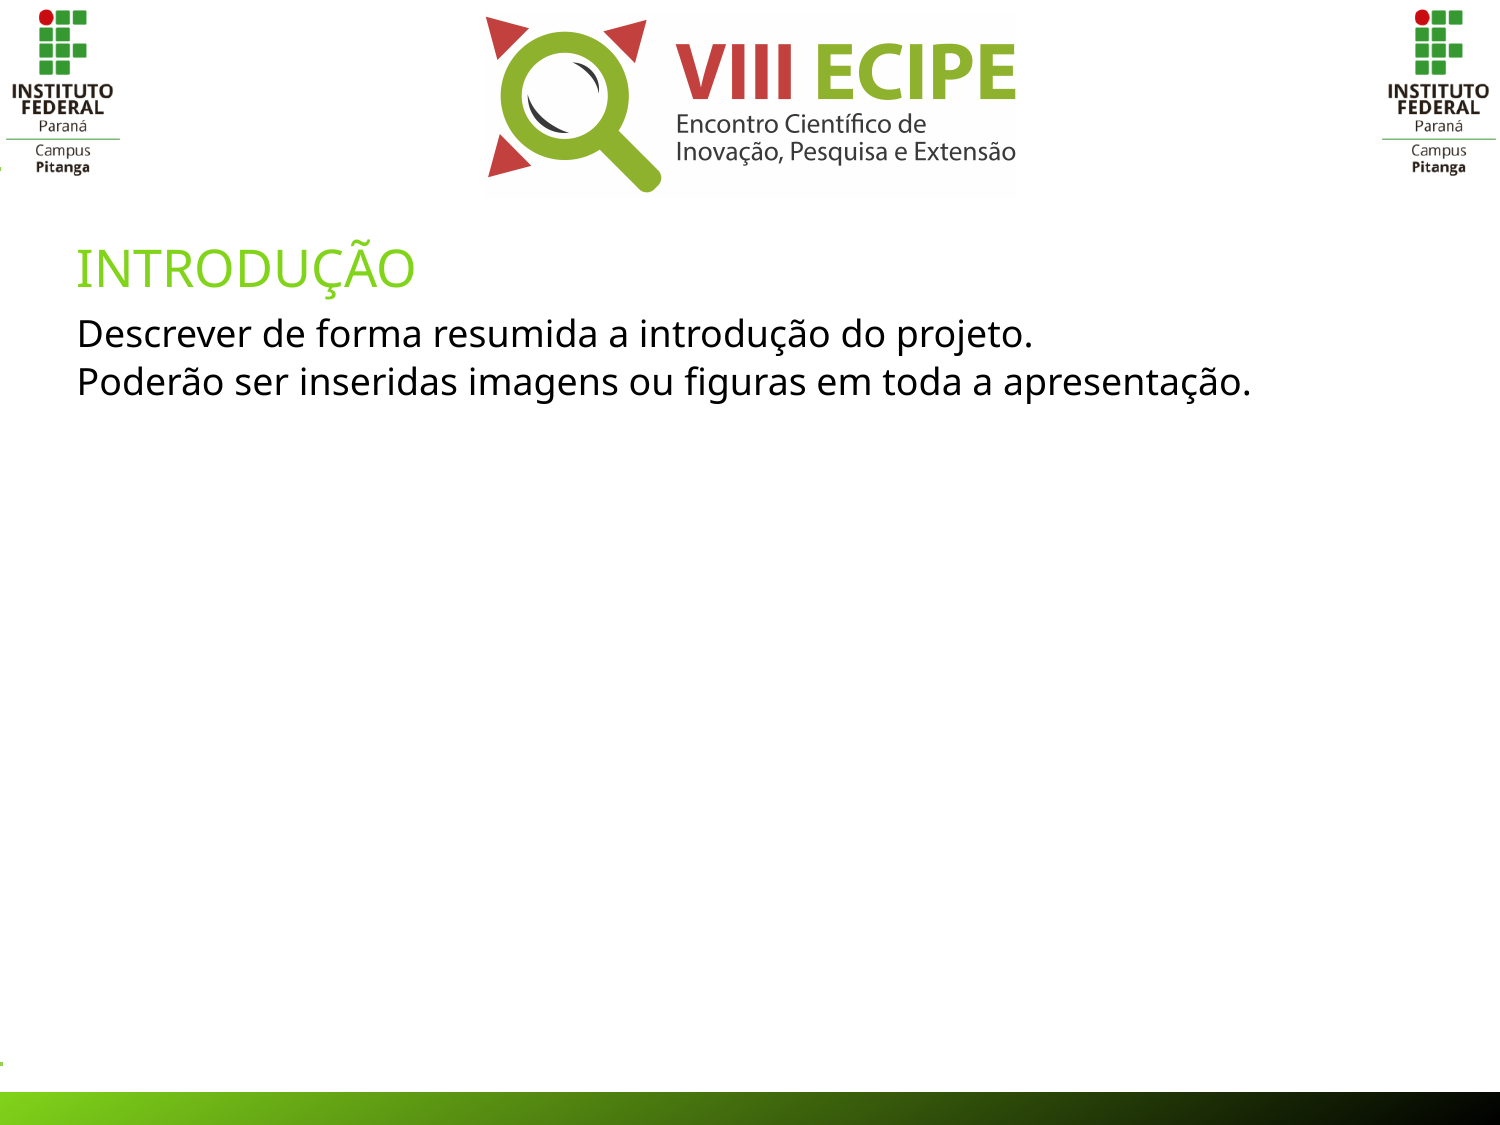

INTRODUÇÃO
# Descrever de forma resumida a introdução do projeto.
Poderão ser inseridas imagens ou figuras em toda a apresentação.